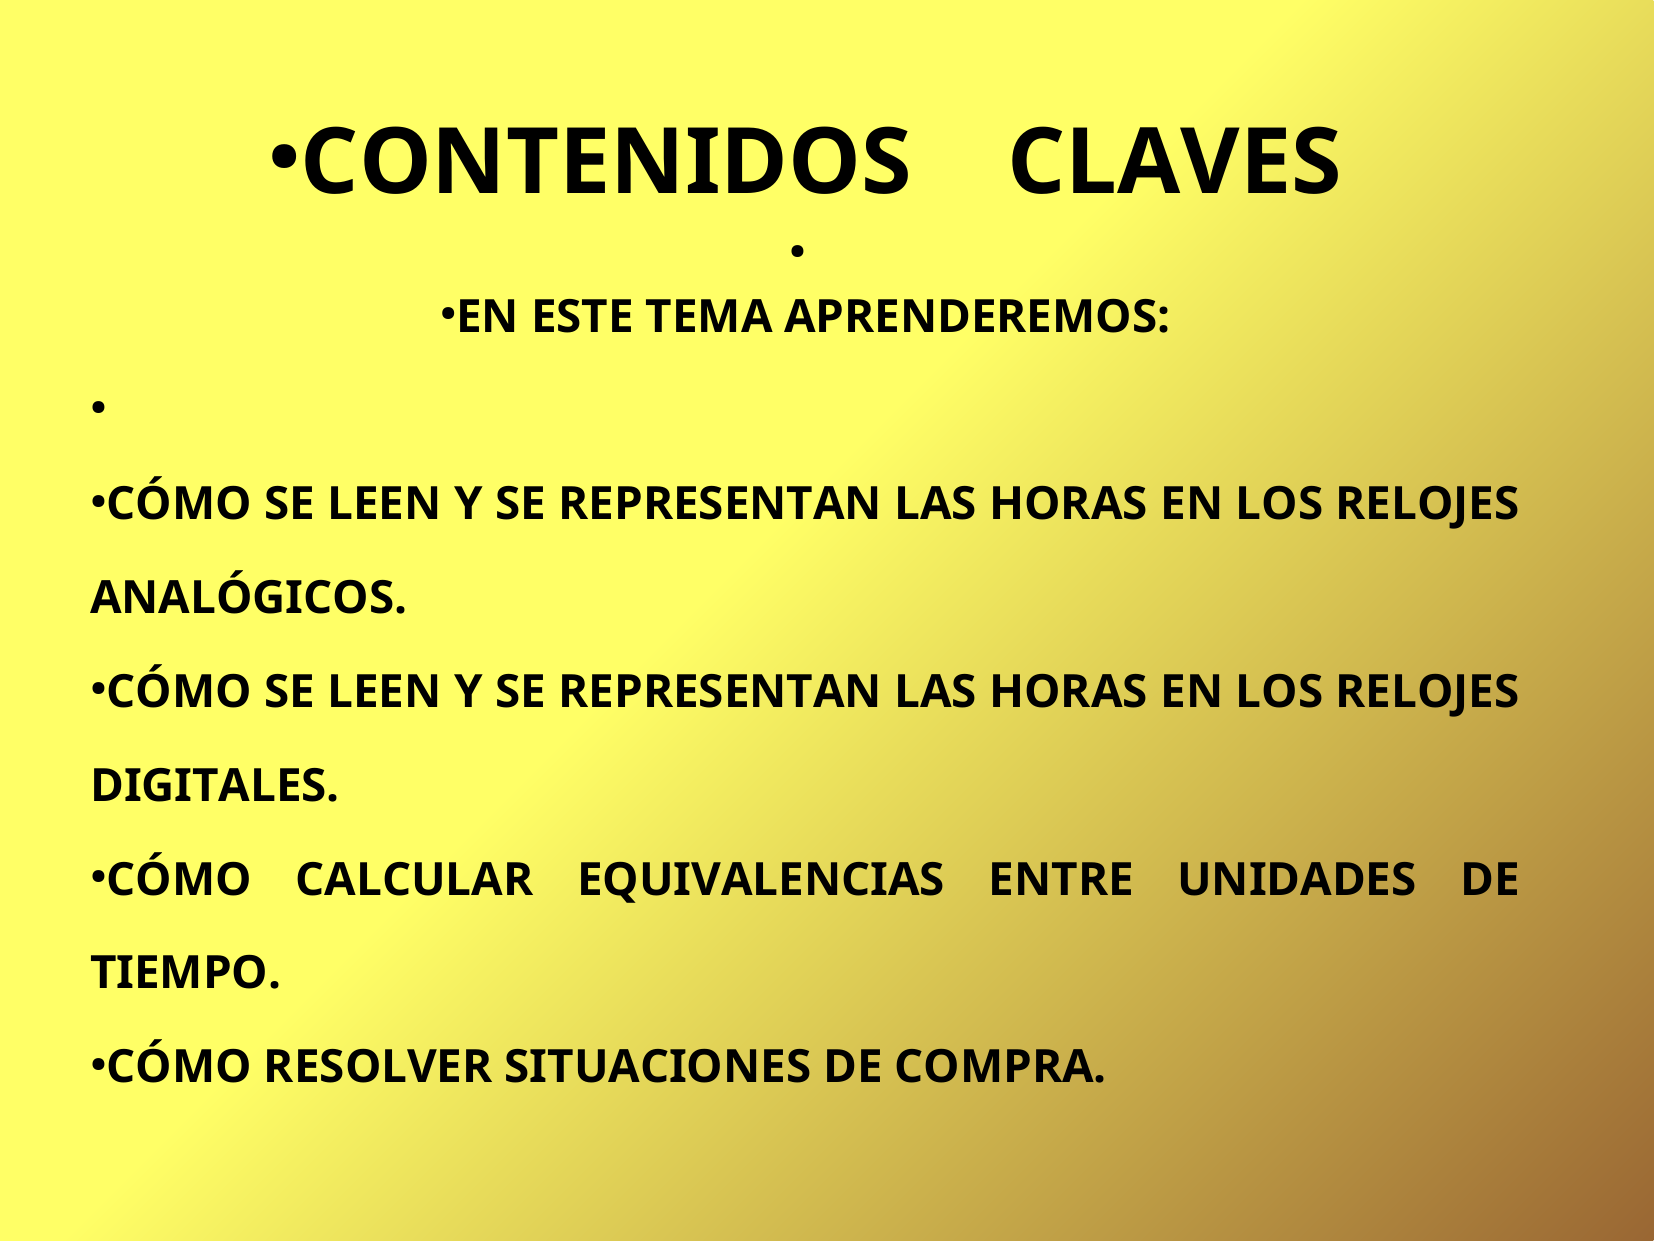

CONTENIDOS CLAVES
EN ESTE TEMA APRENDEREMOS:
CÓMO SE LEEN Y SE REPRESENTAN LAS HORAS EN LOS RELOJES ANALÓGICOS.
CÓMO SE LEEN Y SE REPRESENTAN LAS HORAS EN LOS RELOJES DIGITALES.
CÓMO CALCULAR EQUIVALENCIAS ENTRE UNIDADES DE TIEMPO.
CÓMO RESOLVER SITUACIONES DE COMPRA.